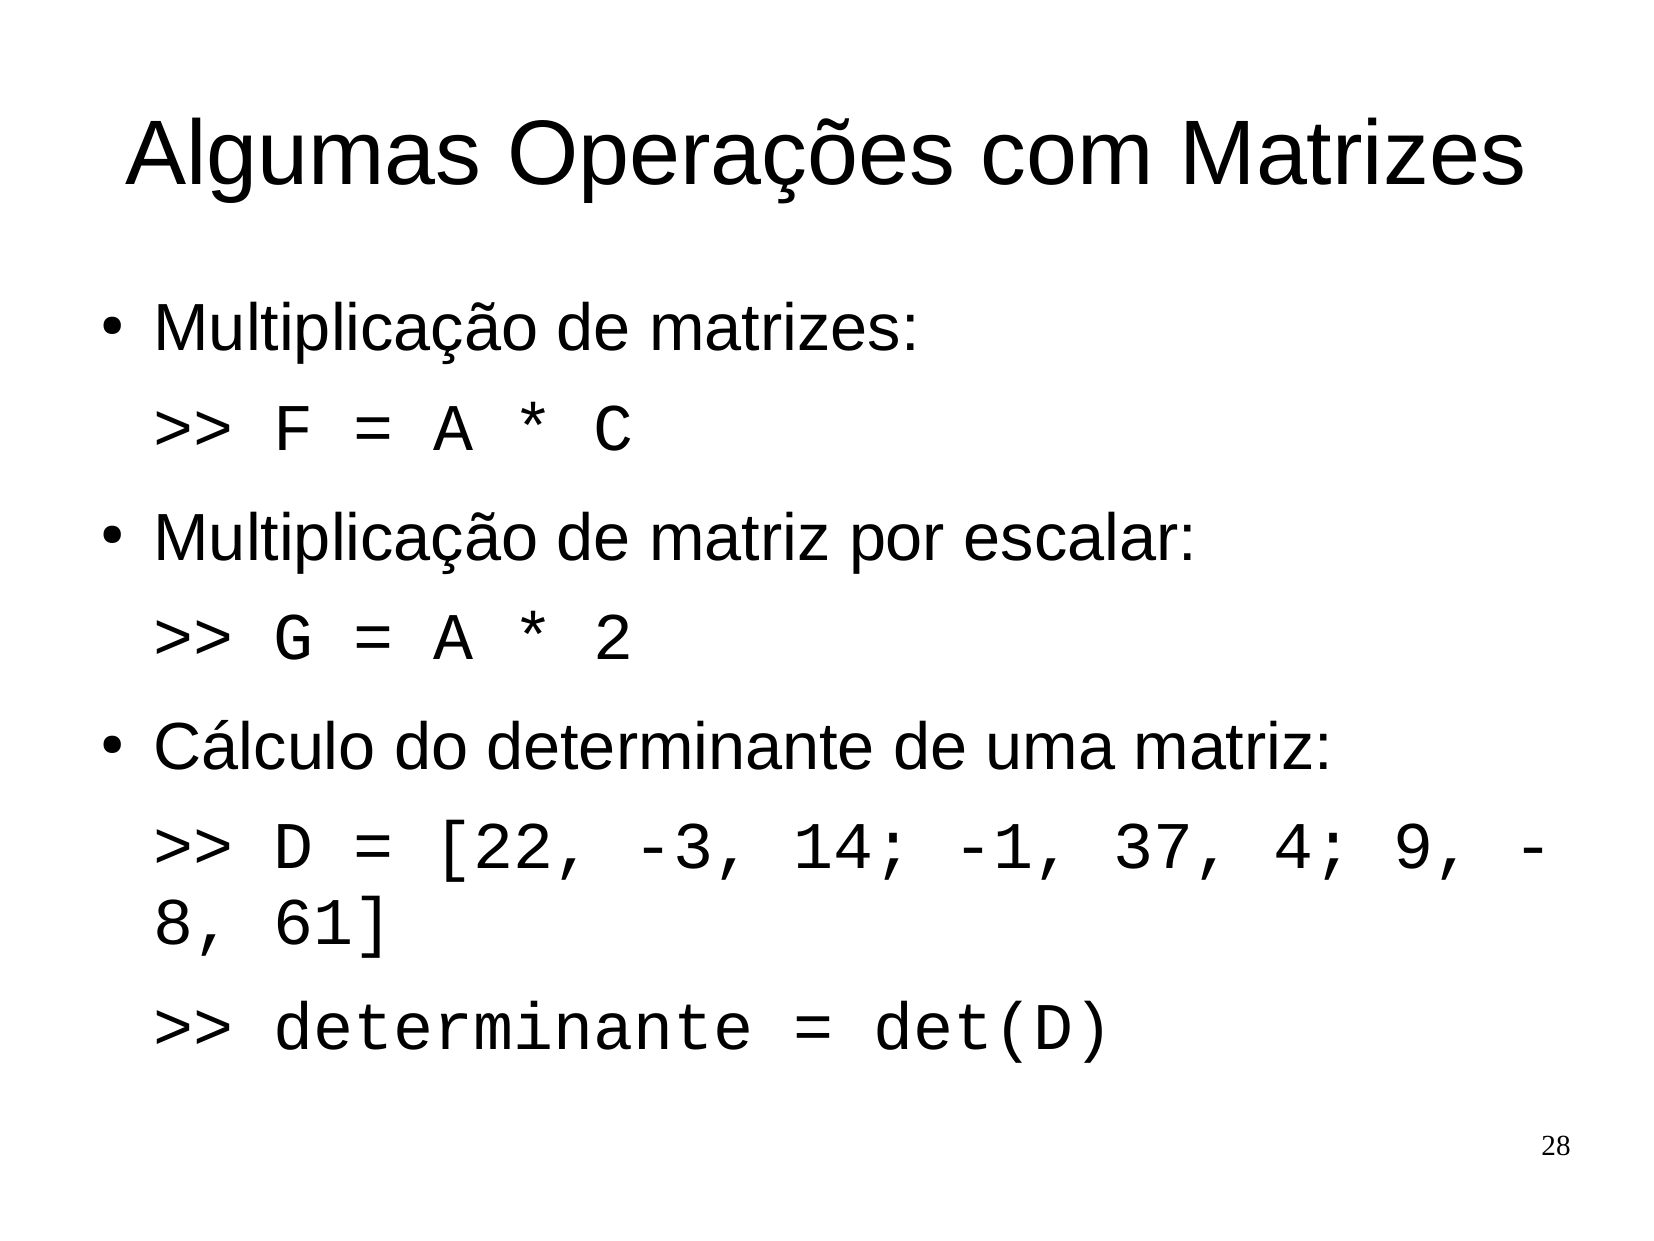

# Algumas Operações com Matrizes
Multiplicação de matrizes:
>> F = A * C
Multiplicação de matriz por escalar:
>> G = A * 2
Cálculo do determinante de uma matriz:
>> D = [22, -3, 14; -1, 37, 4; 9, -8, 61]
>> determinante = det(D)
28